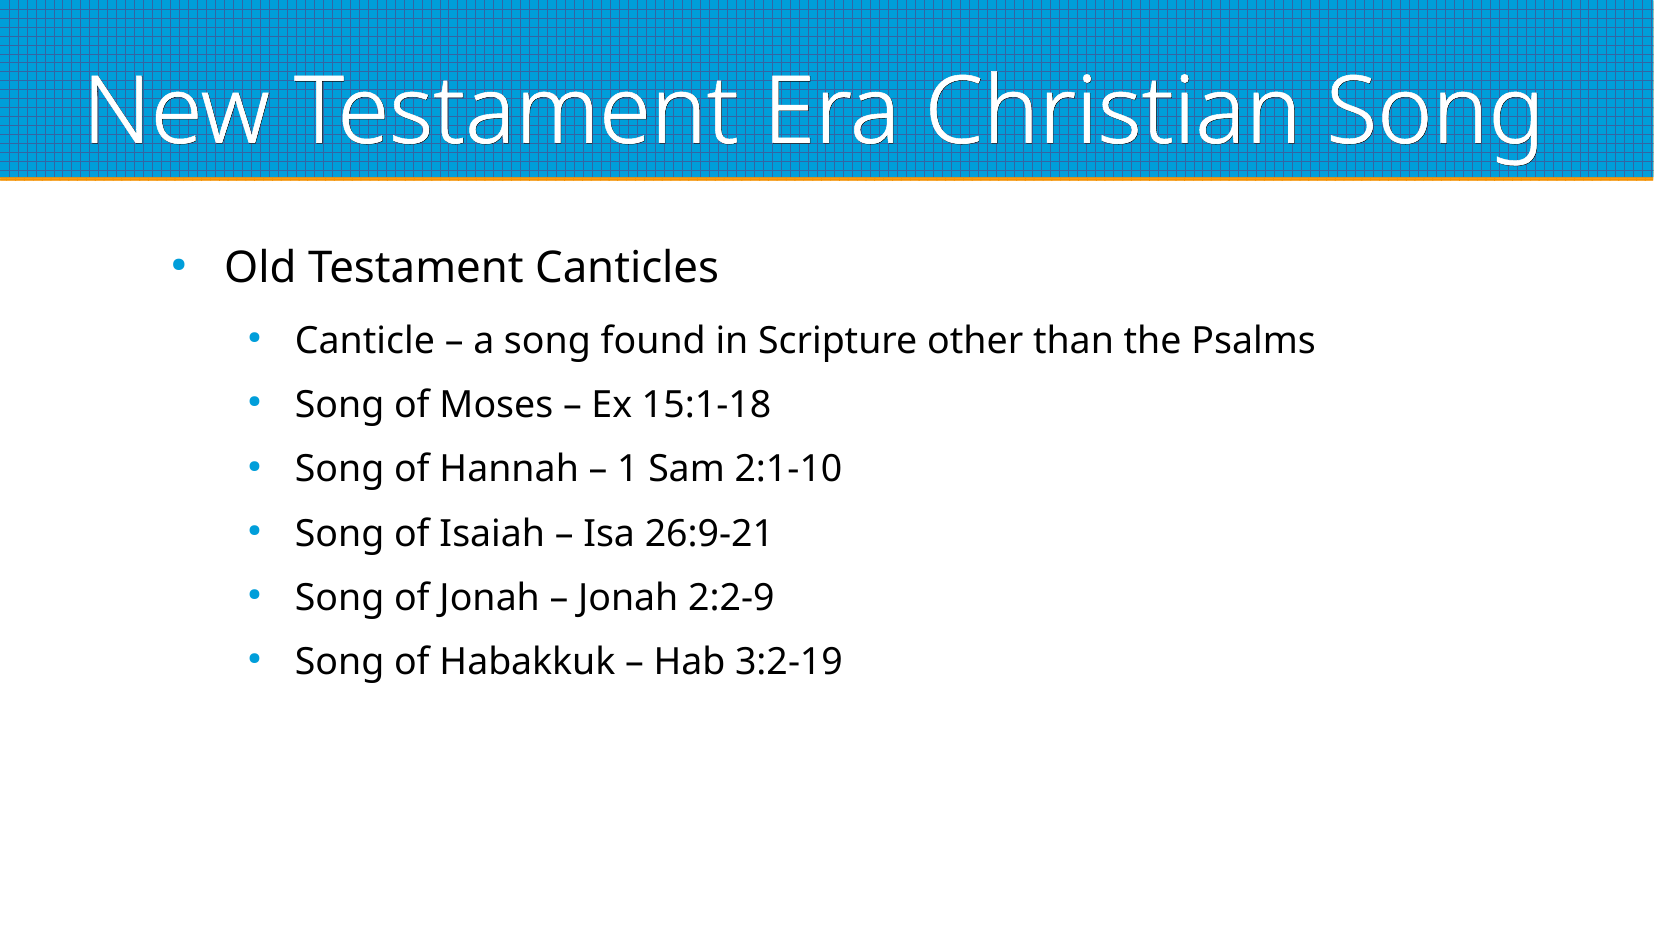

# New Testament Era Christian Song
Old Testament Canticles
Canticle – a song found in Scripture other than the Psalms
Song of Moses – Ex 15:1-18
Song of Hannah – 1 Sam 2:1-10
Song of Isaiah – Isa 26:9-21
Song of Jonah – Jonah 2:2-9
Song of Habakkuk – Hab 3:2-19